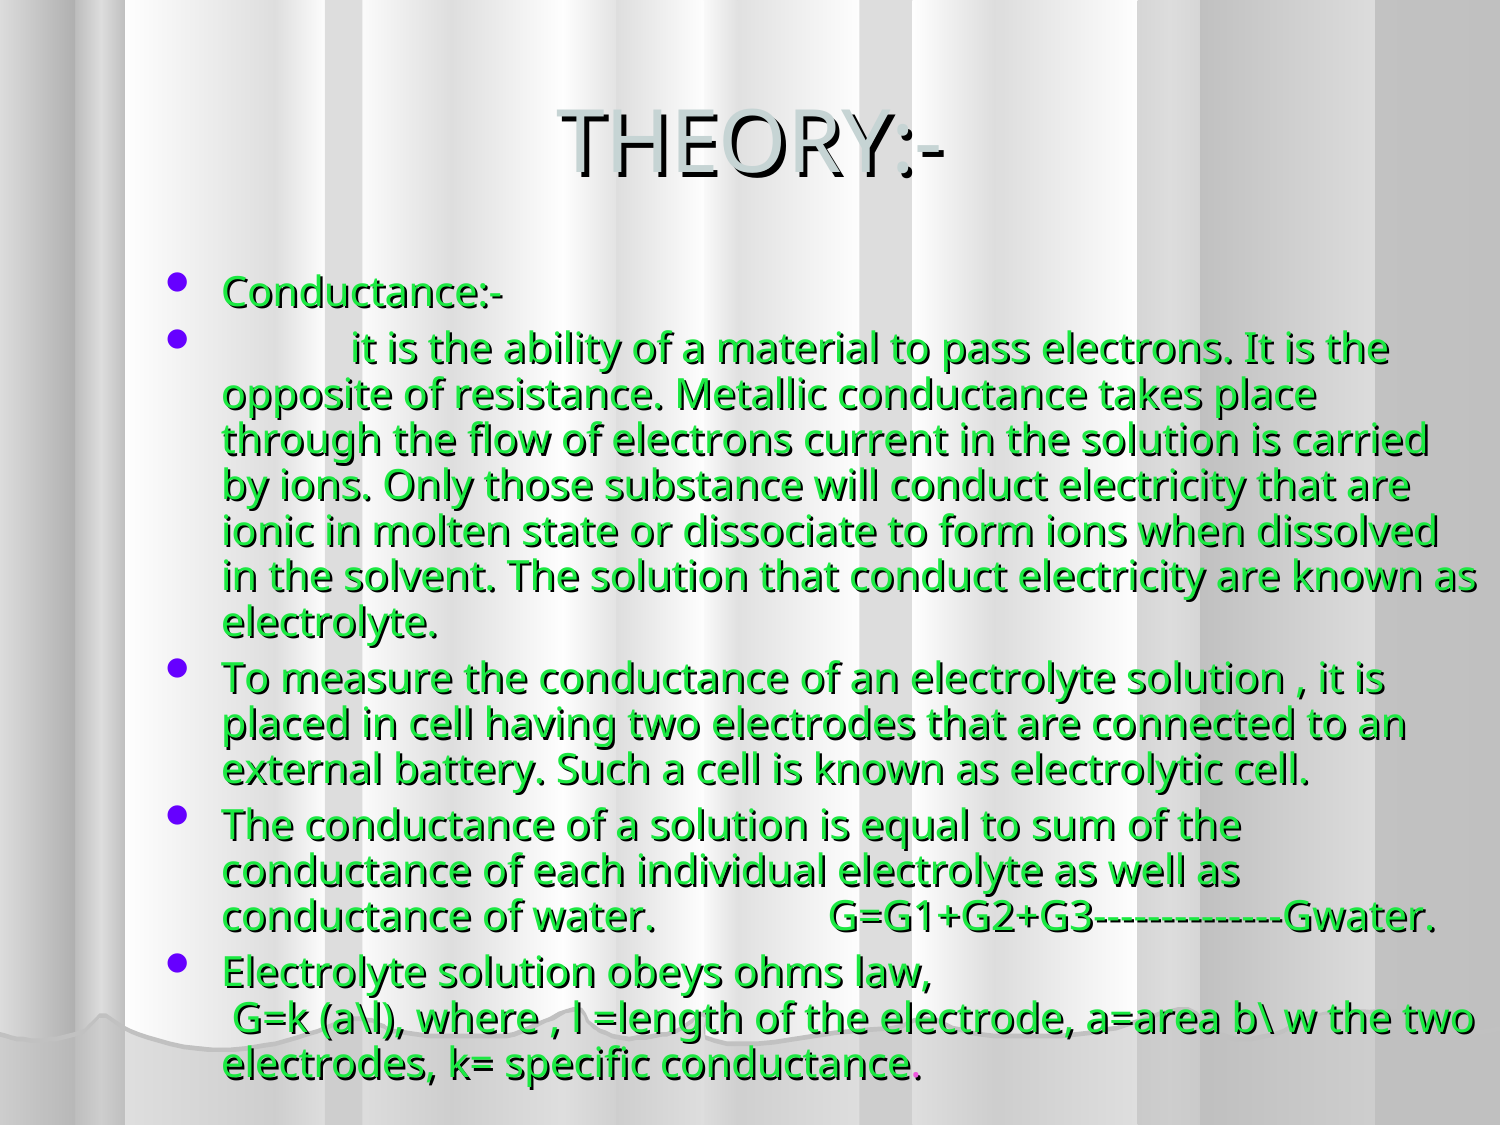

# THEORY:-
Conductance:-
 it is the ability of a material to pass electrons. It is the opposite of resistance. Metallic conductance takes place through the flow of electrons current in the solution is carried by ions. Only those substance will conduct electricity that are ionic in molten state or dissociate to form ions when dissolved in the solvent. The solution that conduct electricity are known as electrolyte.
To measure the conductance of an electrolyte solution , it is placed in cell having two electrodes that are connected to an external battery. Such a cell is known as electrolytic cell.
The conductance of a solution is equal to sum of the conductance of each individual electrolyte as well as conductance of water. G=G1+G2+G3--------------Gwater.
Electrolyte solution obeys ohms law, G=k (a\l), where , l =length of the electrode, a=area b\ w the two electrodes, k= specific conductance.